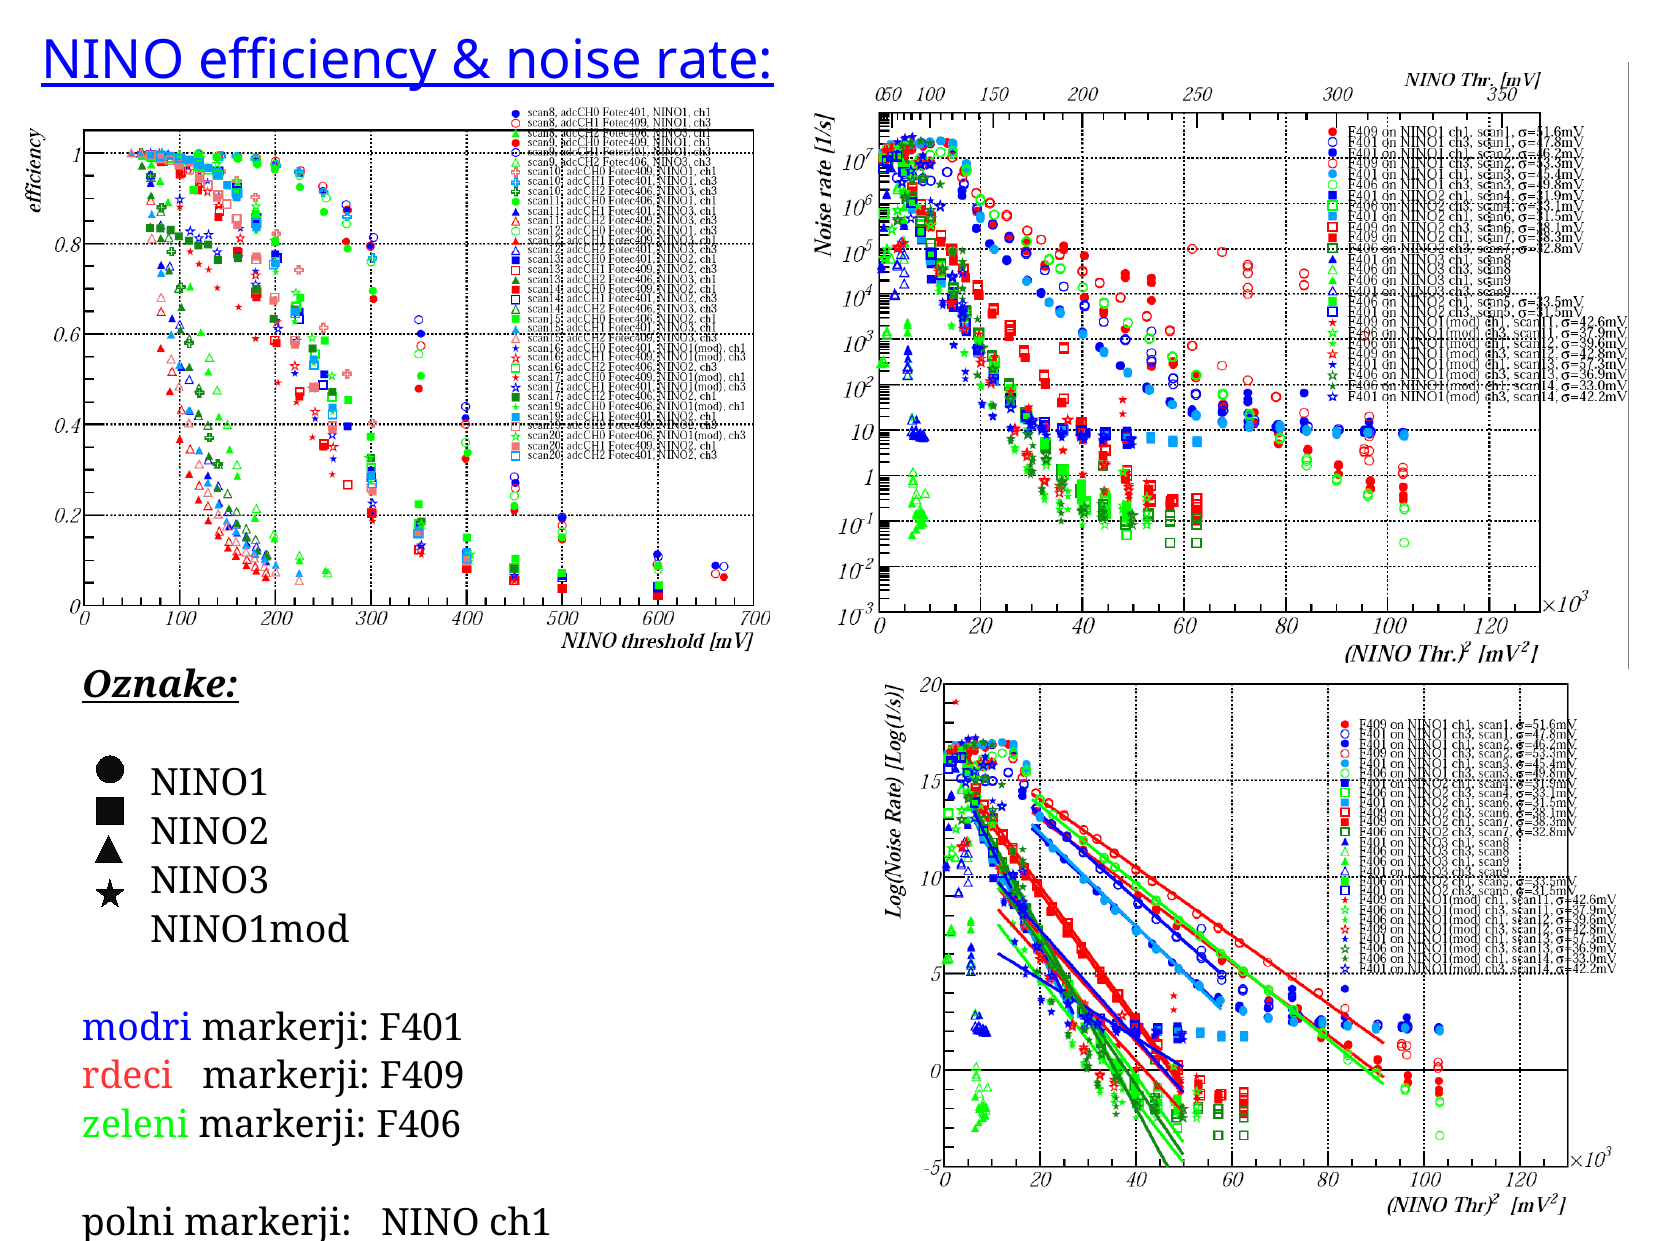

# NINO efficiency & noise rate:
Oznake:
 NINO1
 NINO2
 NINO3
 NINO1mod
modri markerji: F401
rdeci markerji: F409
zeleni markerji: F406
polni markerji: NINO ch1
prazni markerji: NINO ch3
3